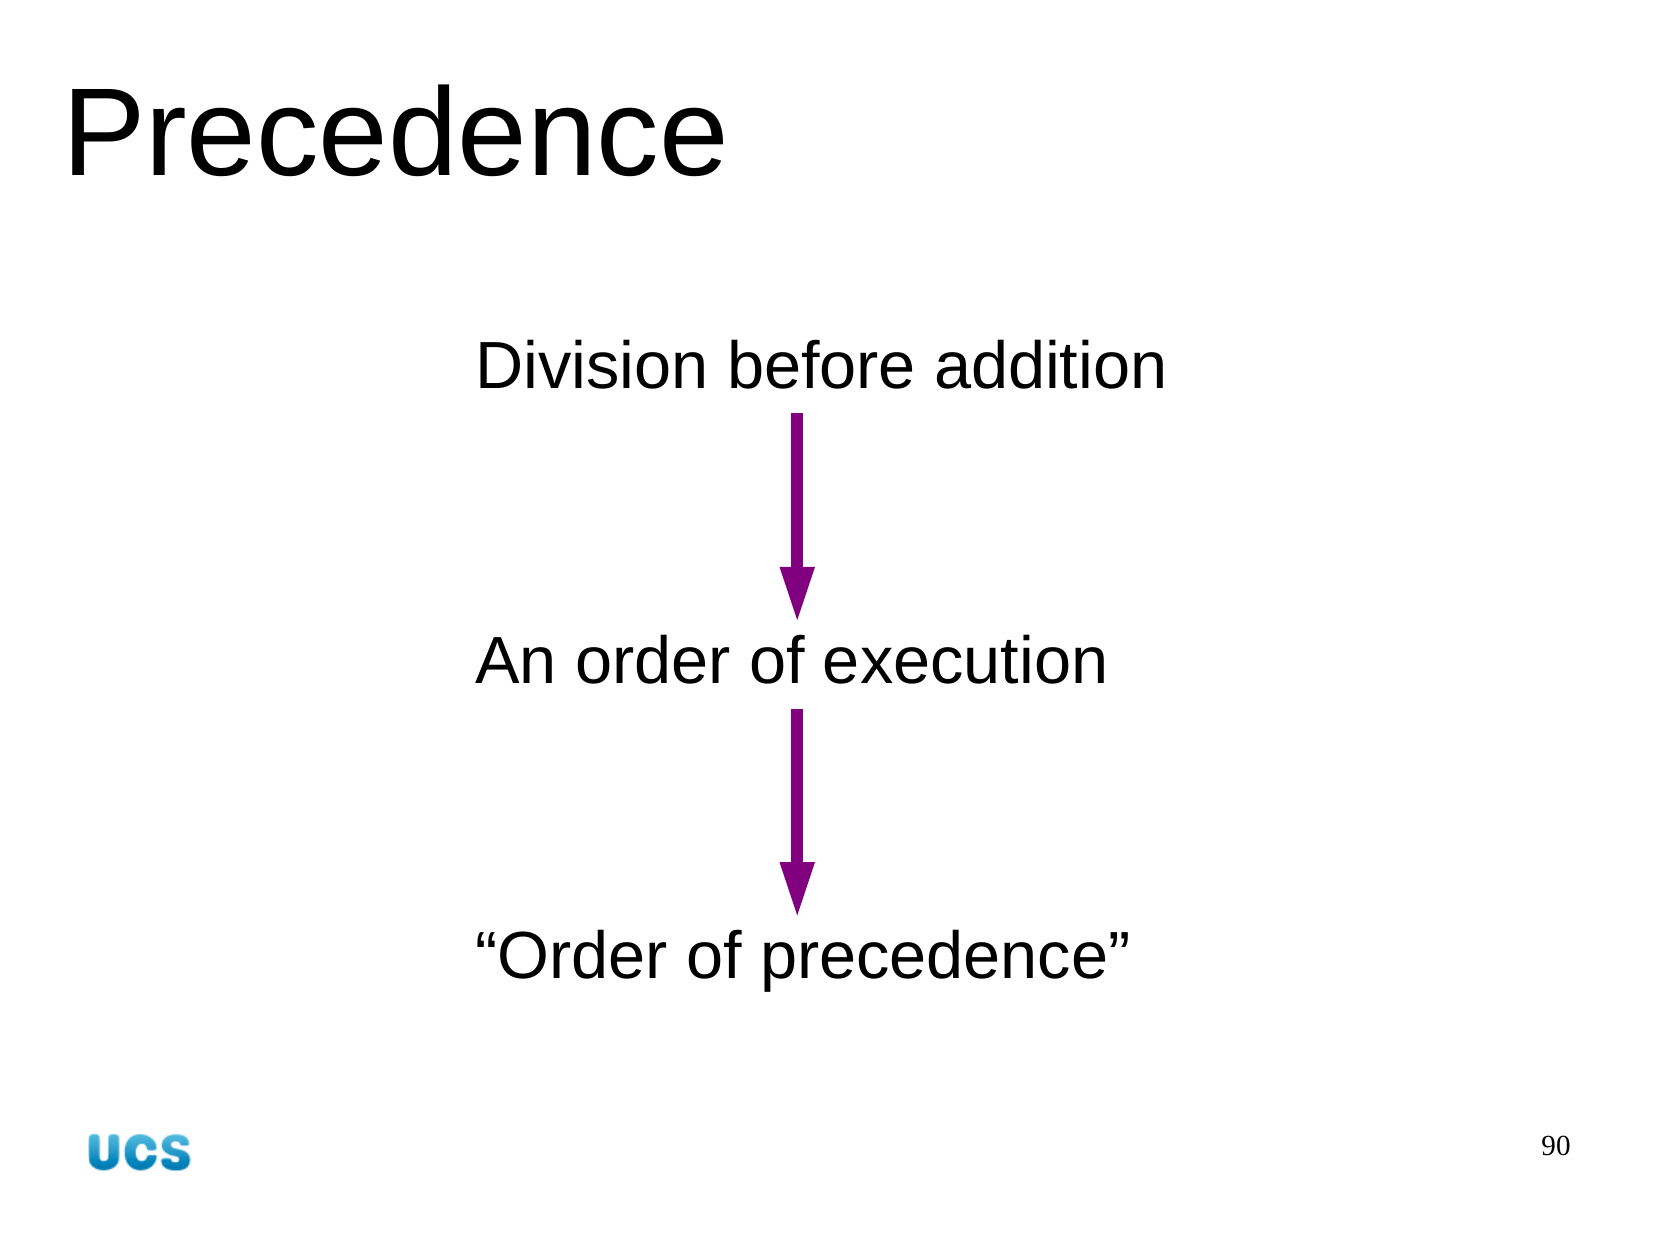

Precedence
Division before addition
An order of execution
“Order of precedence”
90